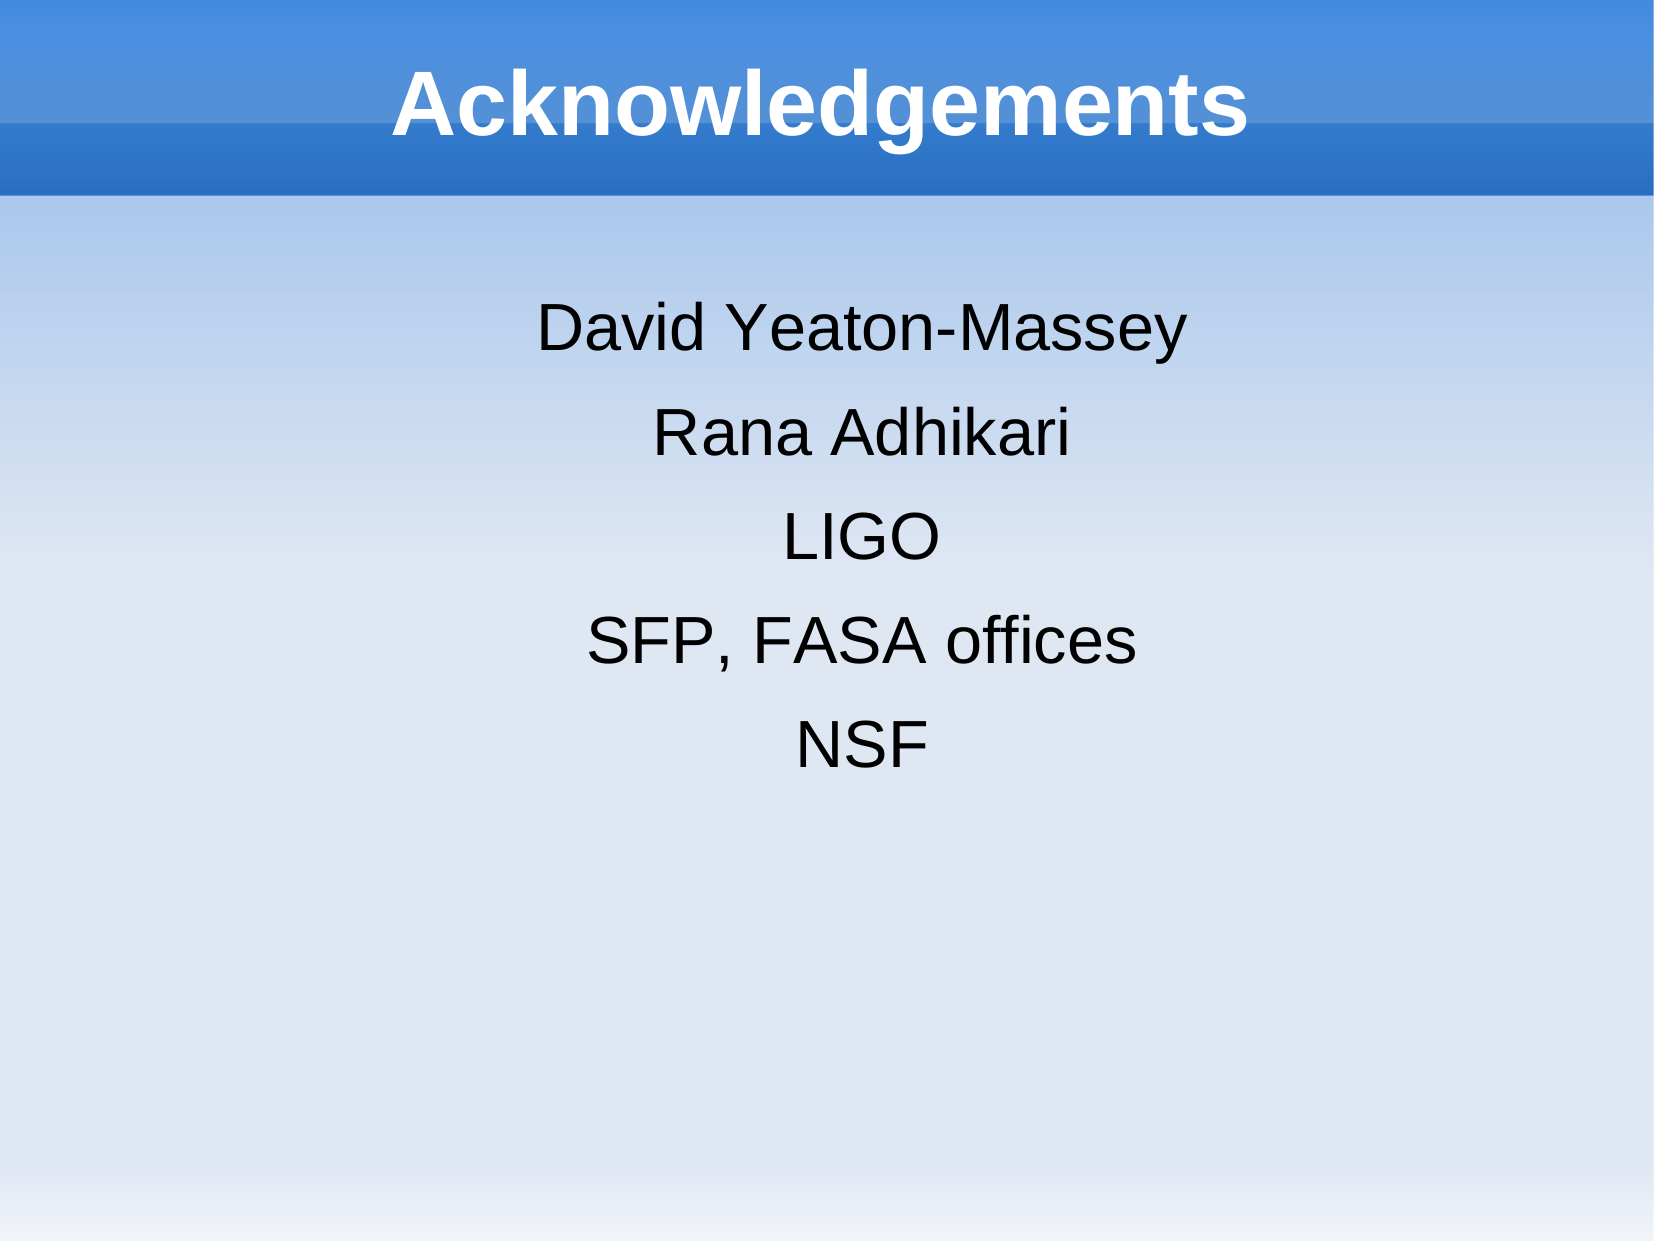

# Acknowledgements
David Yeaton-Massey
Rana Adhikari
LIGO
SFP, FASA offices
NSF